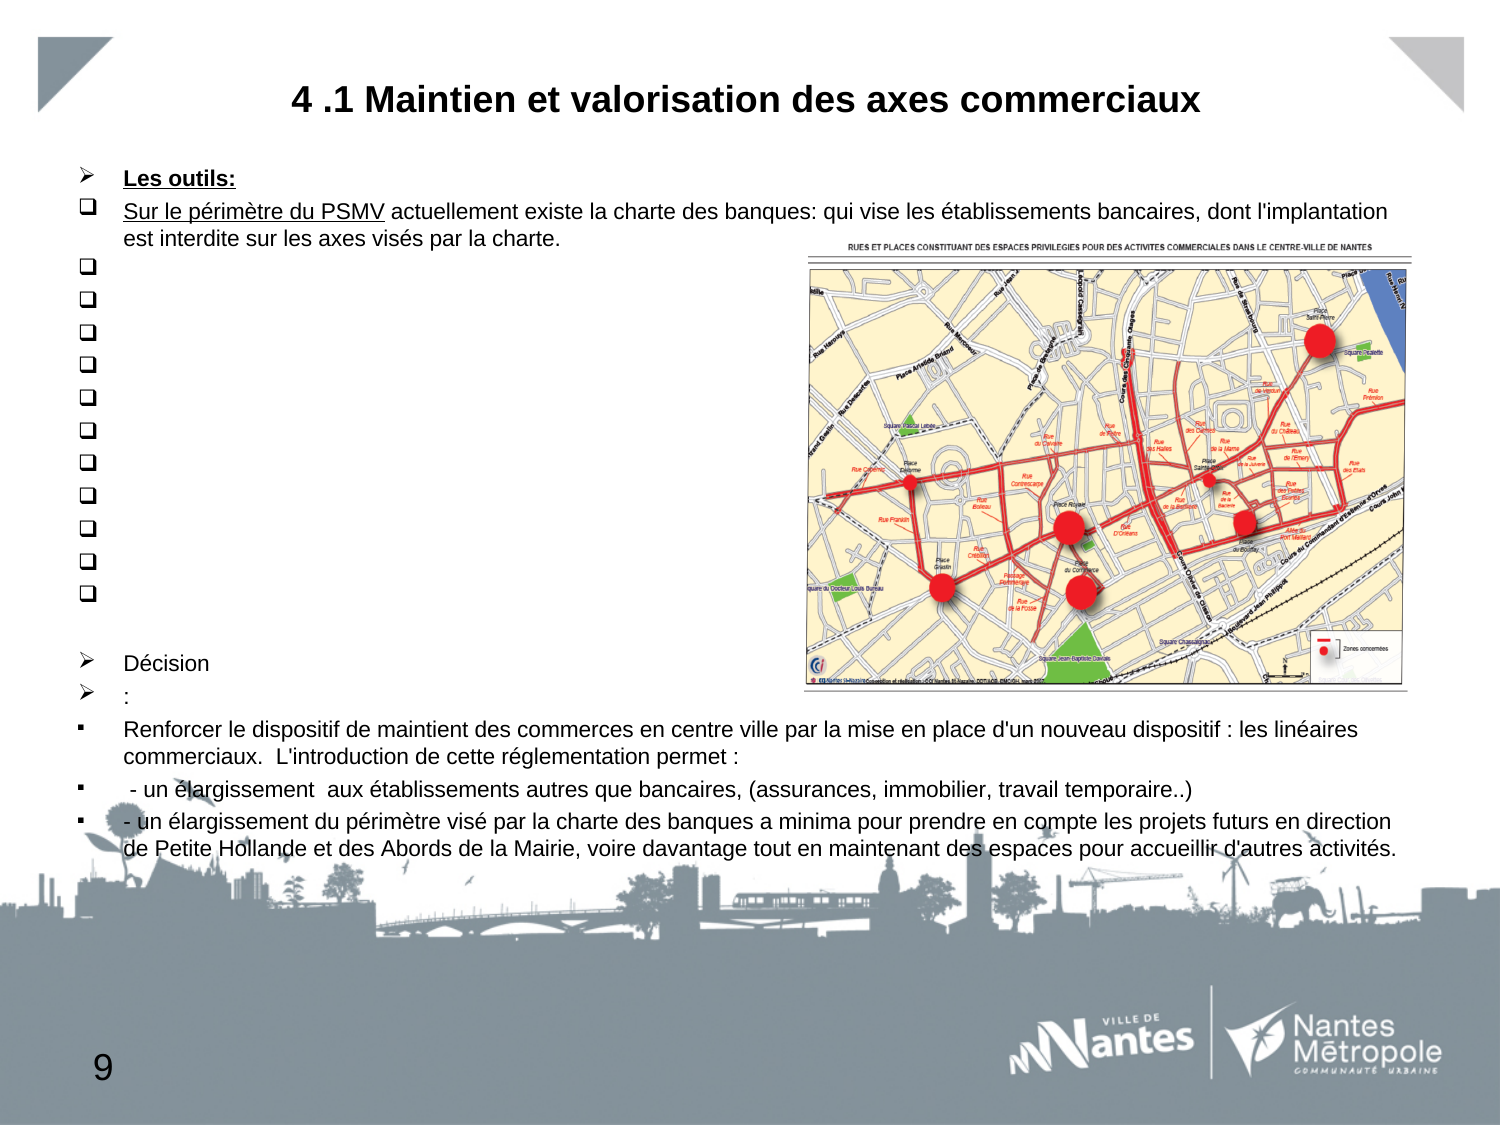

# 4 .1 Maintien et valorisation des axes commerciaux
Les outils:
Sur le périmètre du PSMV actuellement existe la charte des banques: qui vise les établissements bancaires, dont l'implantation est interdite sur les axes visés par la charte.
Décision
:
Renforcer le dispositif de maintient des commerces en centre ville par la mise en place d'un nouveau dispositif : les linéaires commerciaux. L'introduction de cette réglementation permet :
 - un élargissement aux établissements autres que bancaires, (assurances, immobilier, travail temporaire..)
- un élargissement du périmètre visé par la charte des banques a minima pour prendre en compte les projets futurs en direction de Petite Hollande et des Abords de la Mairie, voire davantage tout en maintenant des espaces pour accueillir d'autres activités.
9